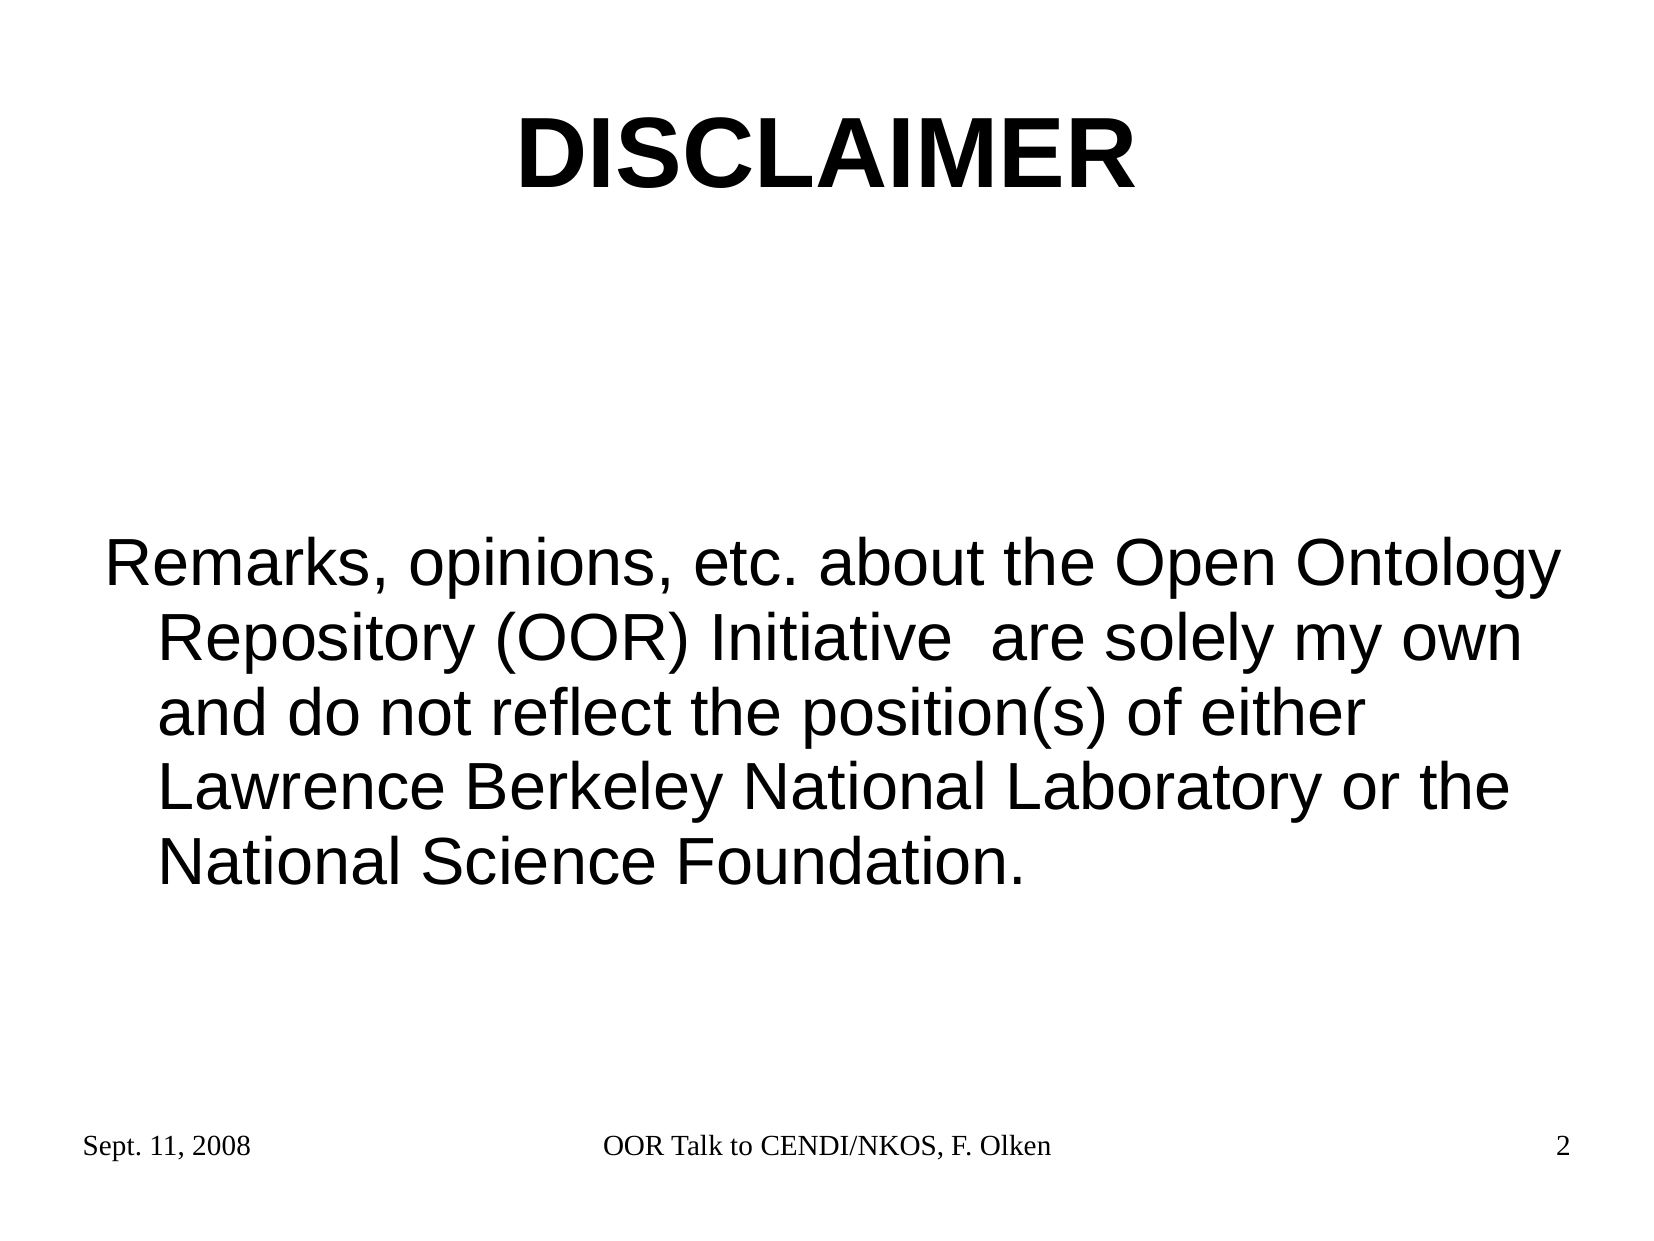

# DISCLAIMER
Remarks, opinions, etc. about the Open Ontology Repository (OOR) Initiative are solely my own and do not reflect the position(s) of either Lawrence Berkeley National Laboratory or the National Science Foundation.
Sept. 11, 2008
OOR Talk to CENDI/NKOS, F. Olken
2